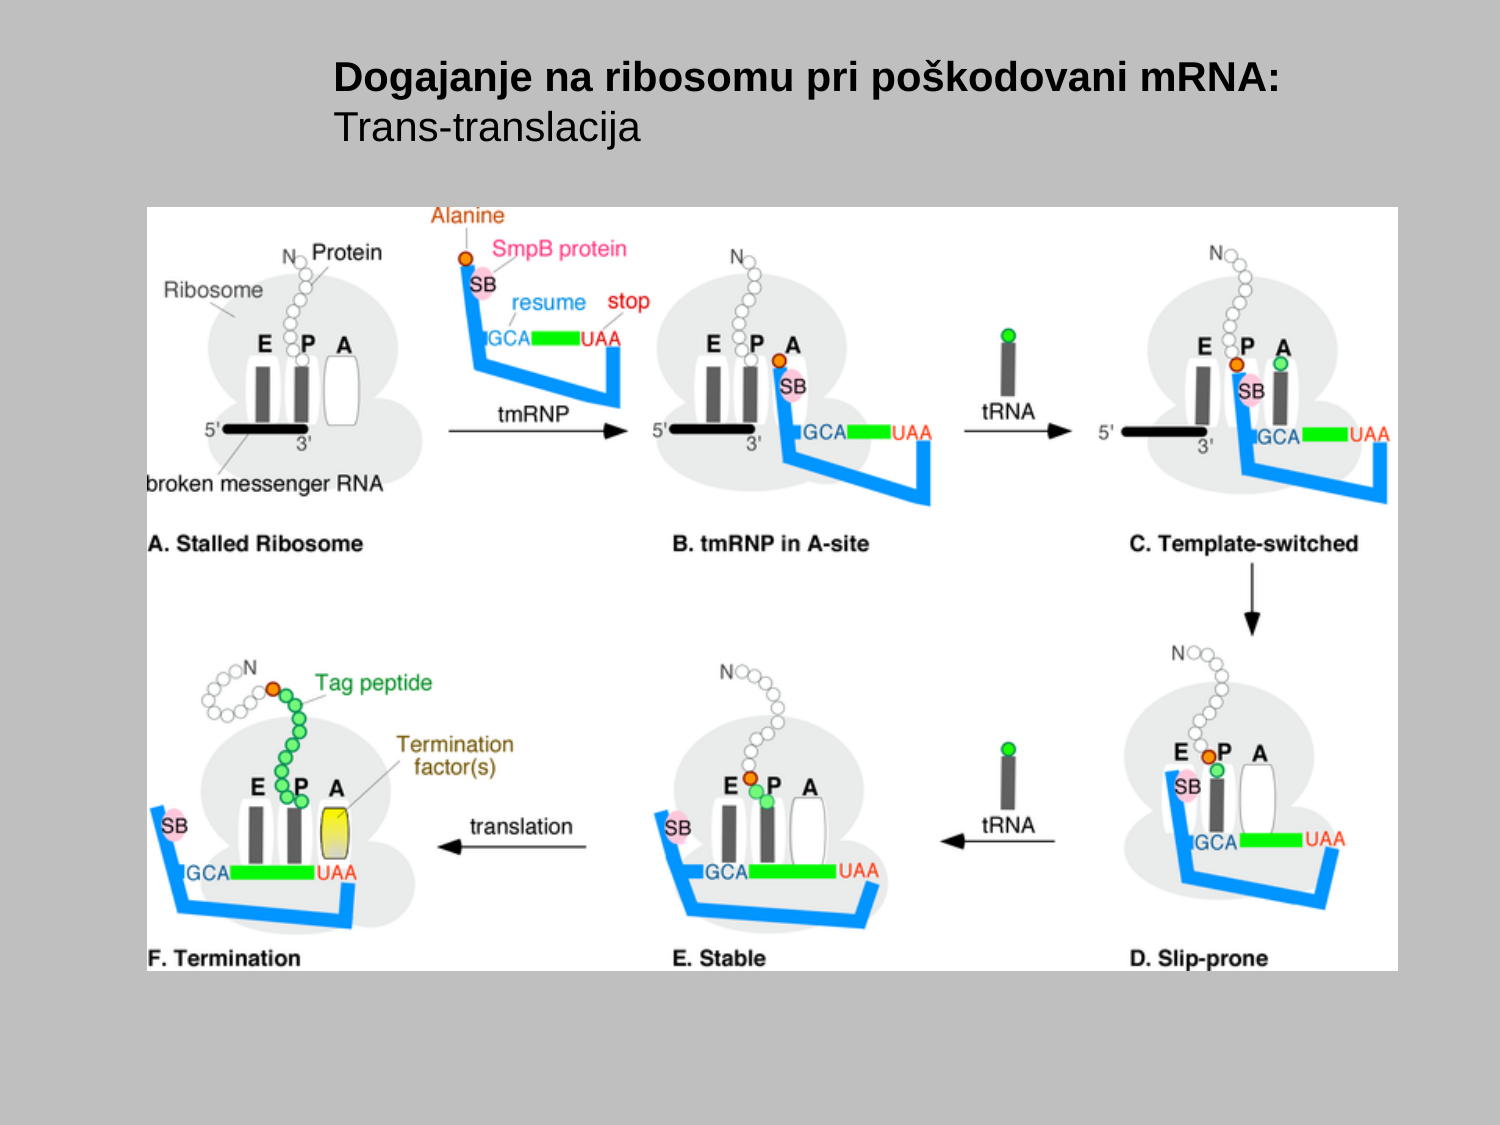

Dogajanje na ribosomu pri poškodovani mRNA:
Trans-translacija